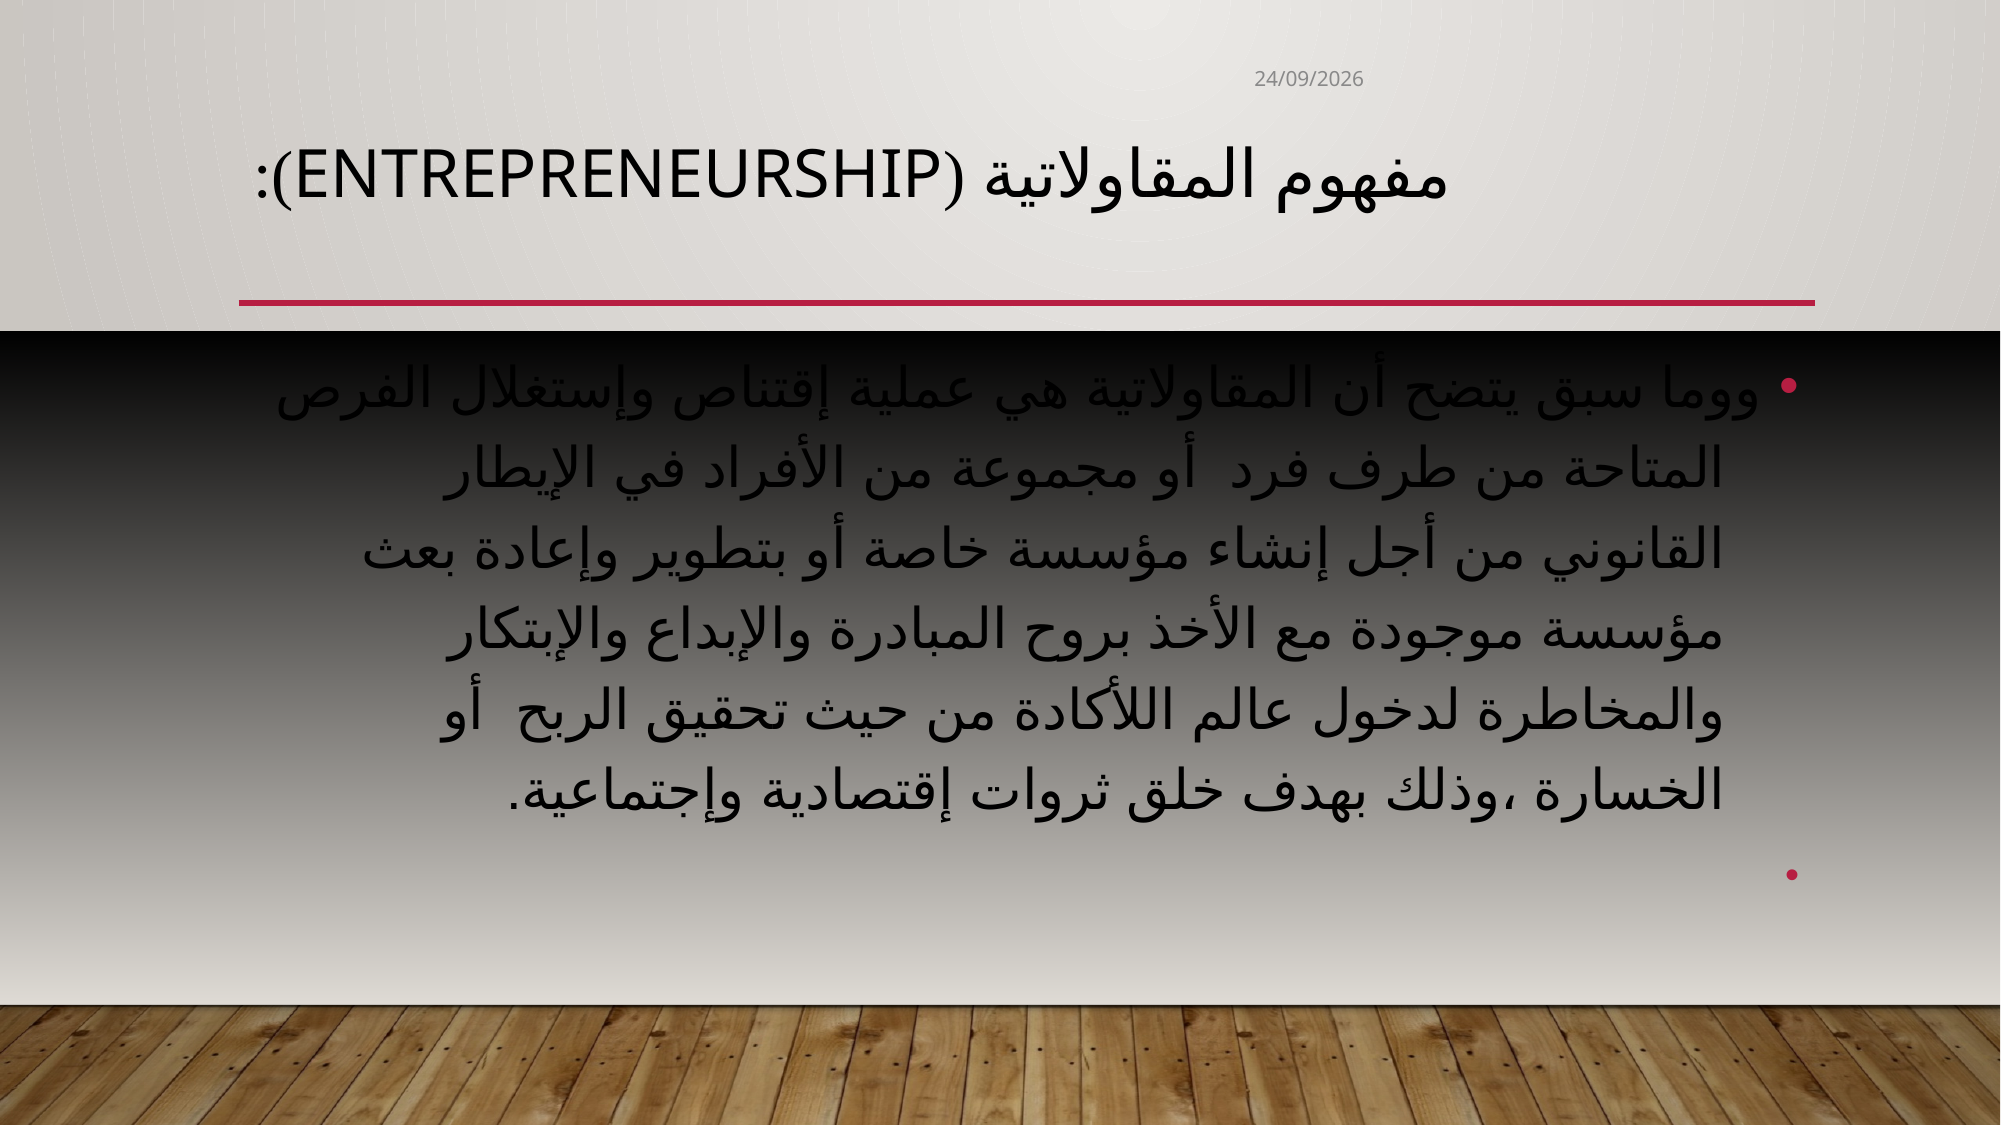

# مفهوم المقاولاتية (Entrepreneurship):
ووما سبق يتضح أن المقاولاتية هي عملية إقتناص وإستغلال الفرص المتاحة من طرف فرد أو مجموعة من الأفراد في الإيطار القانوني من أجل إنشاء مؤسسة خاصة أو بتطوير وإعادة بعث مؤسسة موجودة مع الأخذ بروح المبادرة والإبداع والإبتكار والمخاطرة لدخول عالم اللأكادة من حيث تحقيق الربح أو الخسارة ،وذلك بهدف خلق ثروات إقتصادية وإجتماعية.